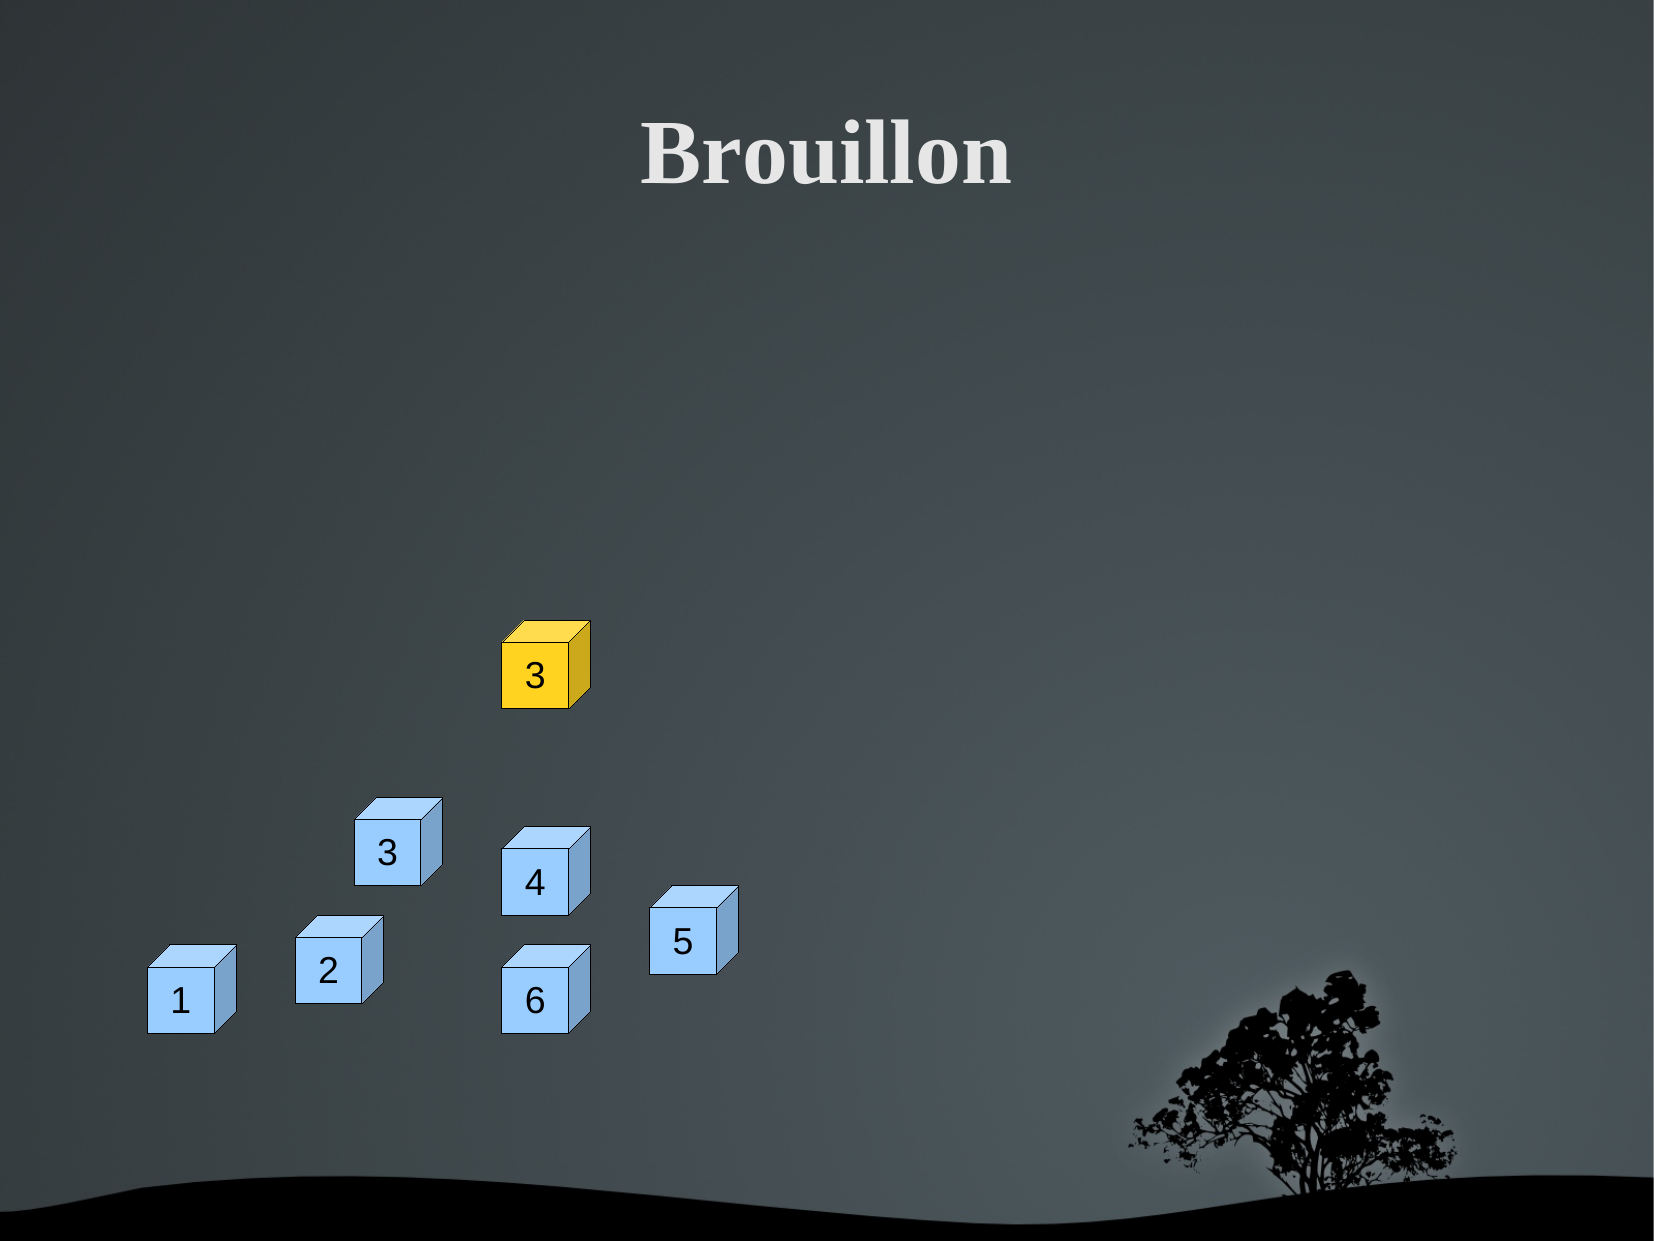

# Brouillon
3
3
4
5
2
1
6